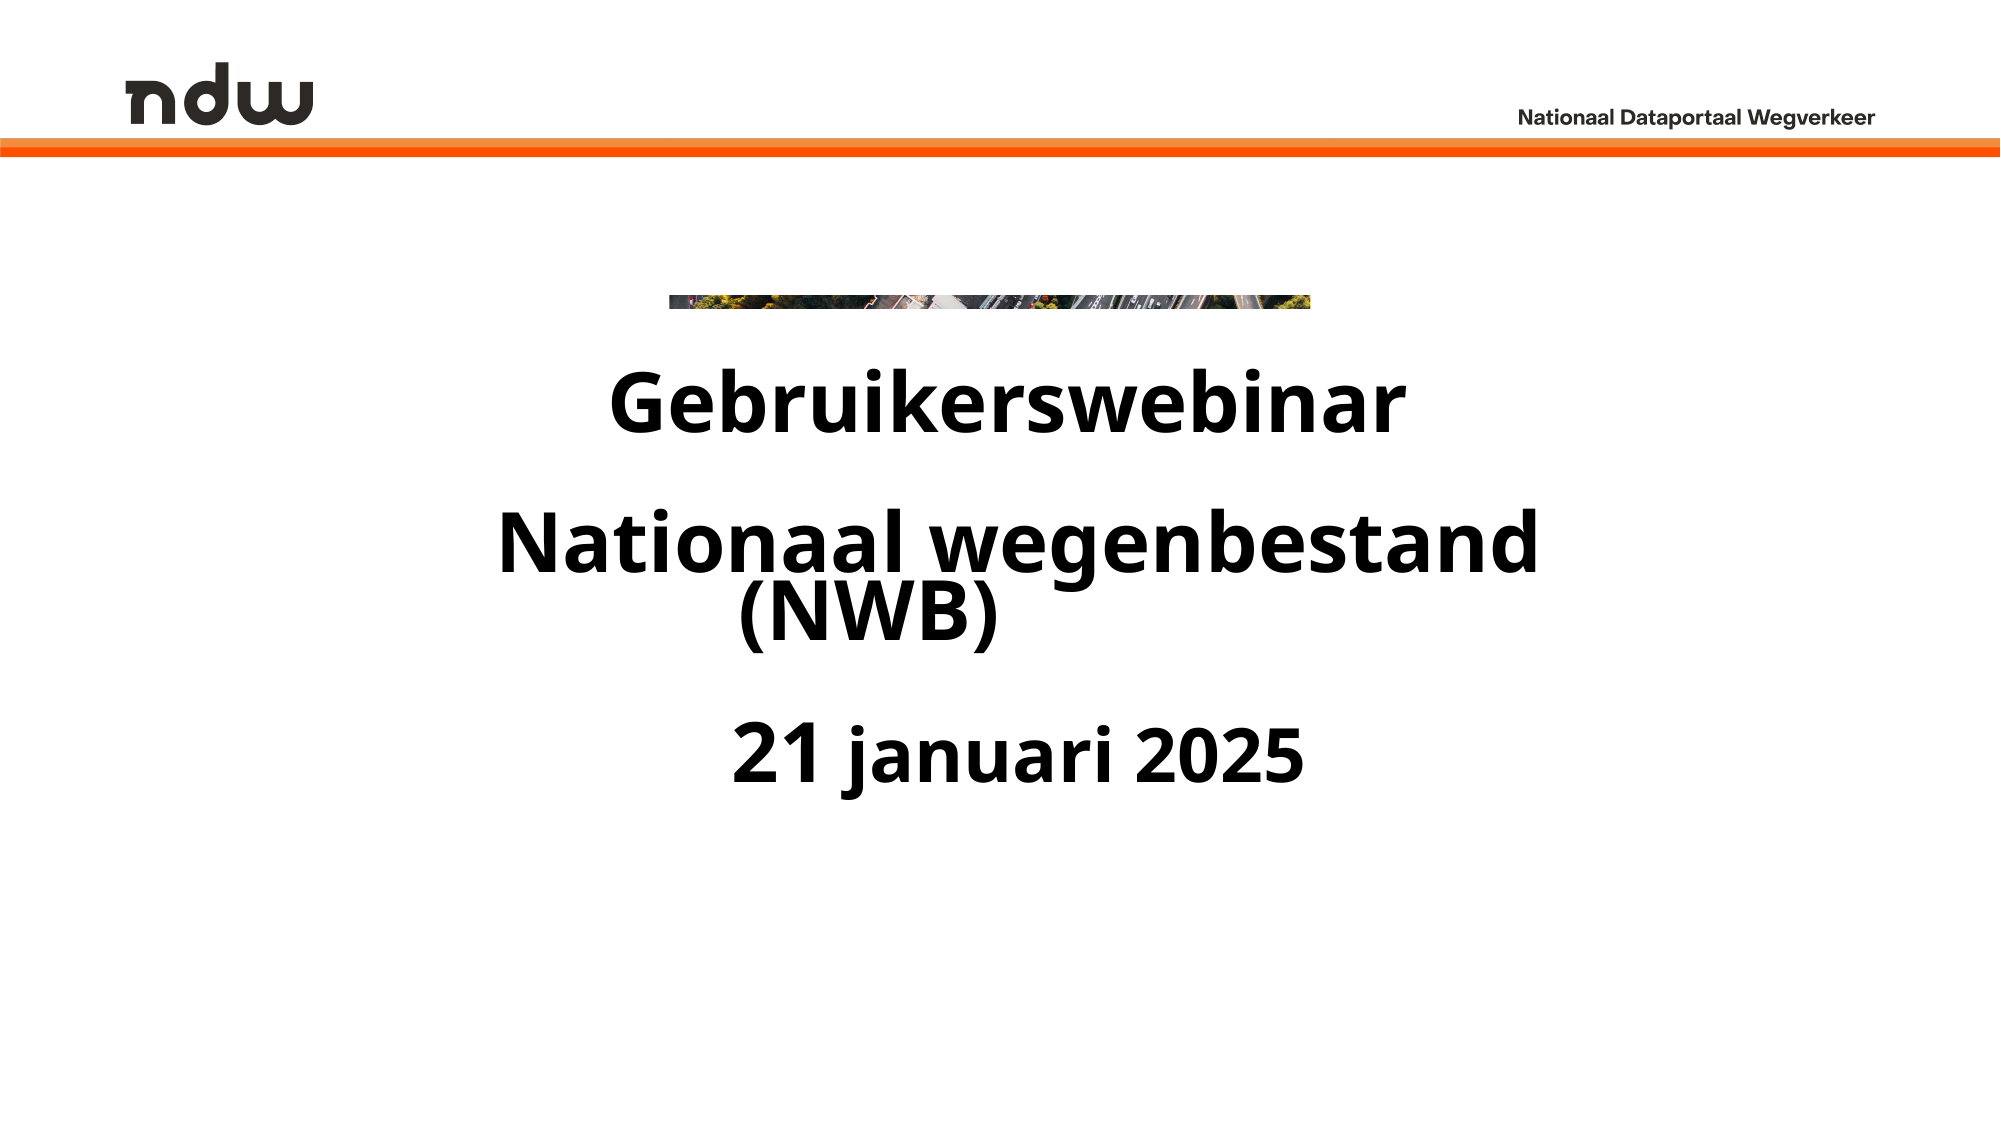

# Gebruikerswebinar
Nationaal wegenbestand (NWB)
21 januari 2025